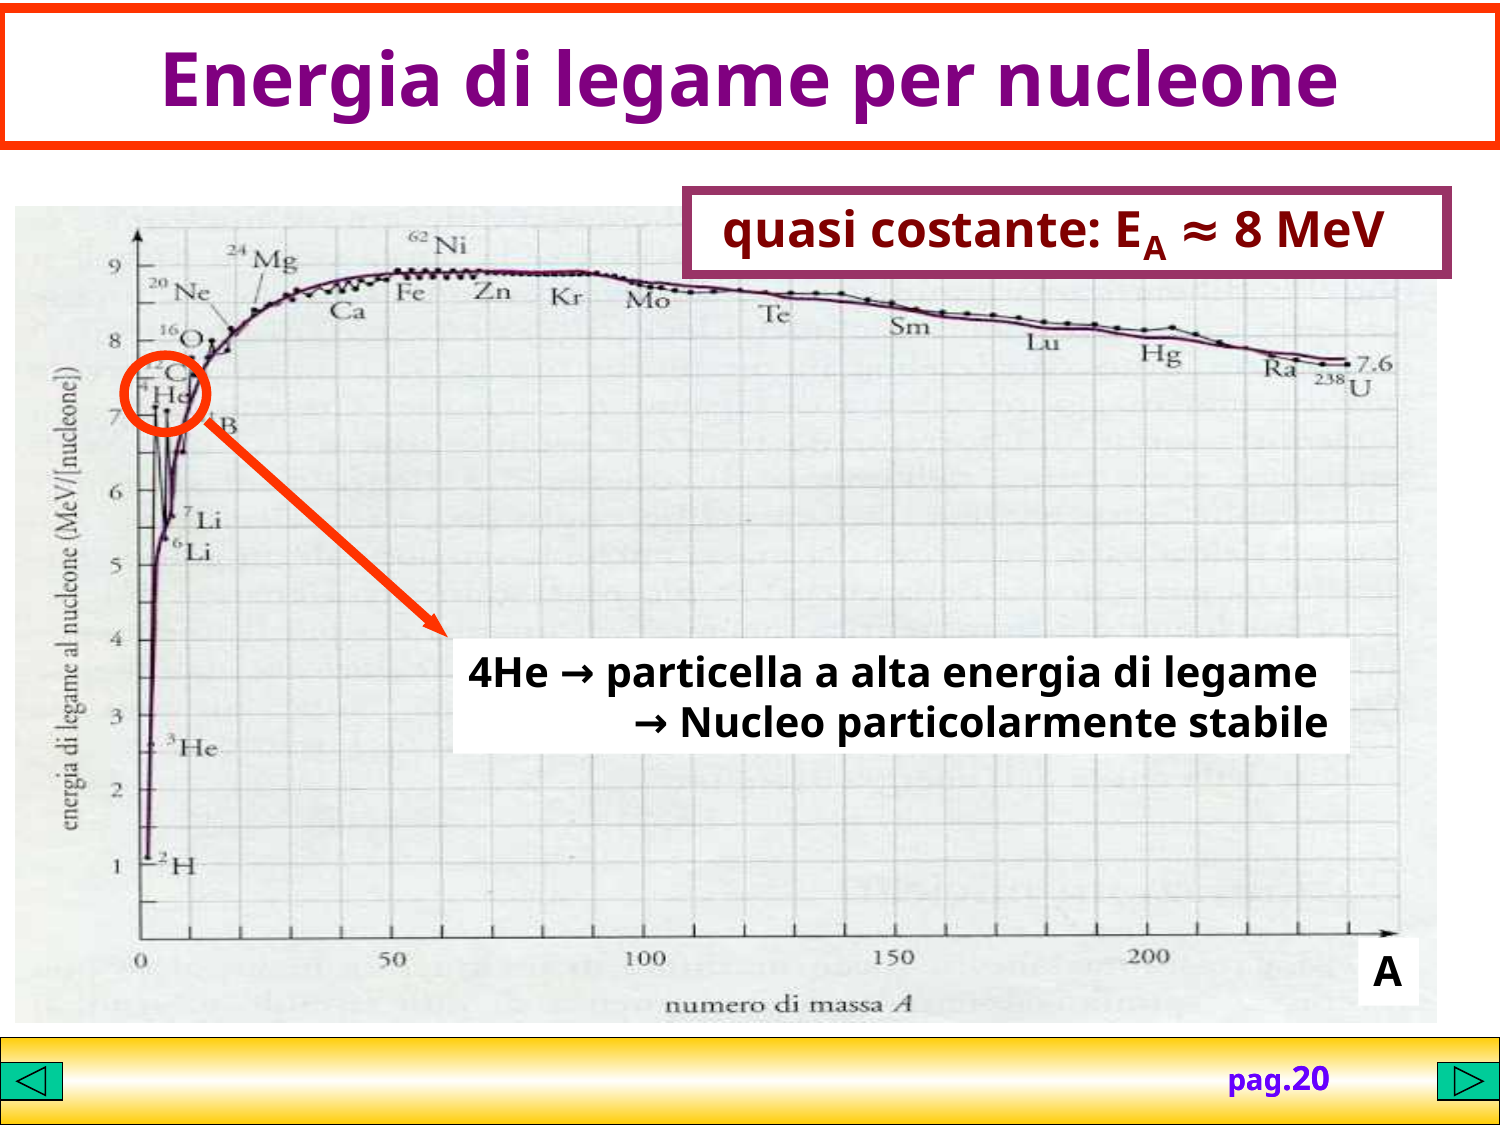

# Energia di legame per nucleone
quasi costante: EA ≈ 8 MeV
4He → particella a alta energia di legame
→ Nucleo particolarmente stabile
A
pag.
20